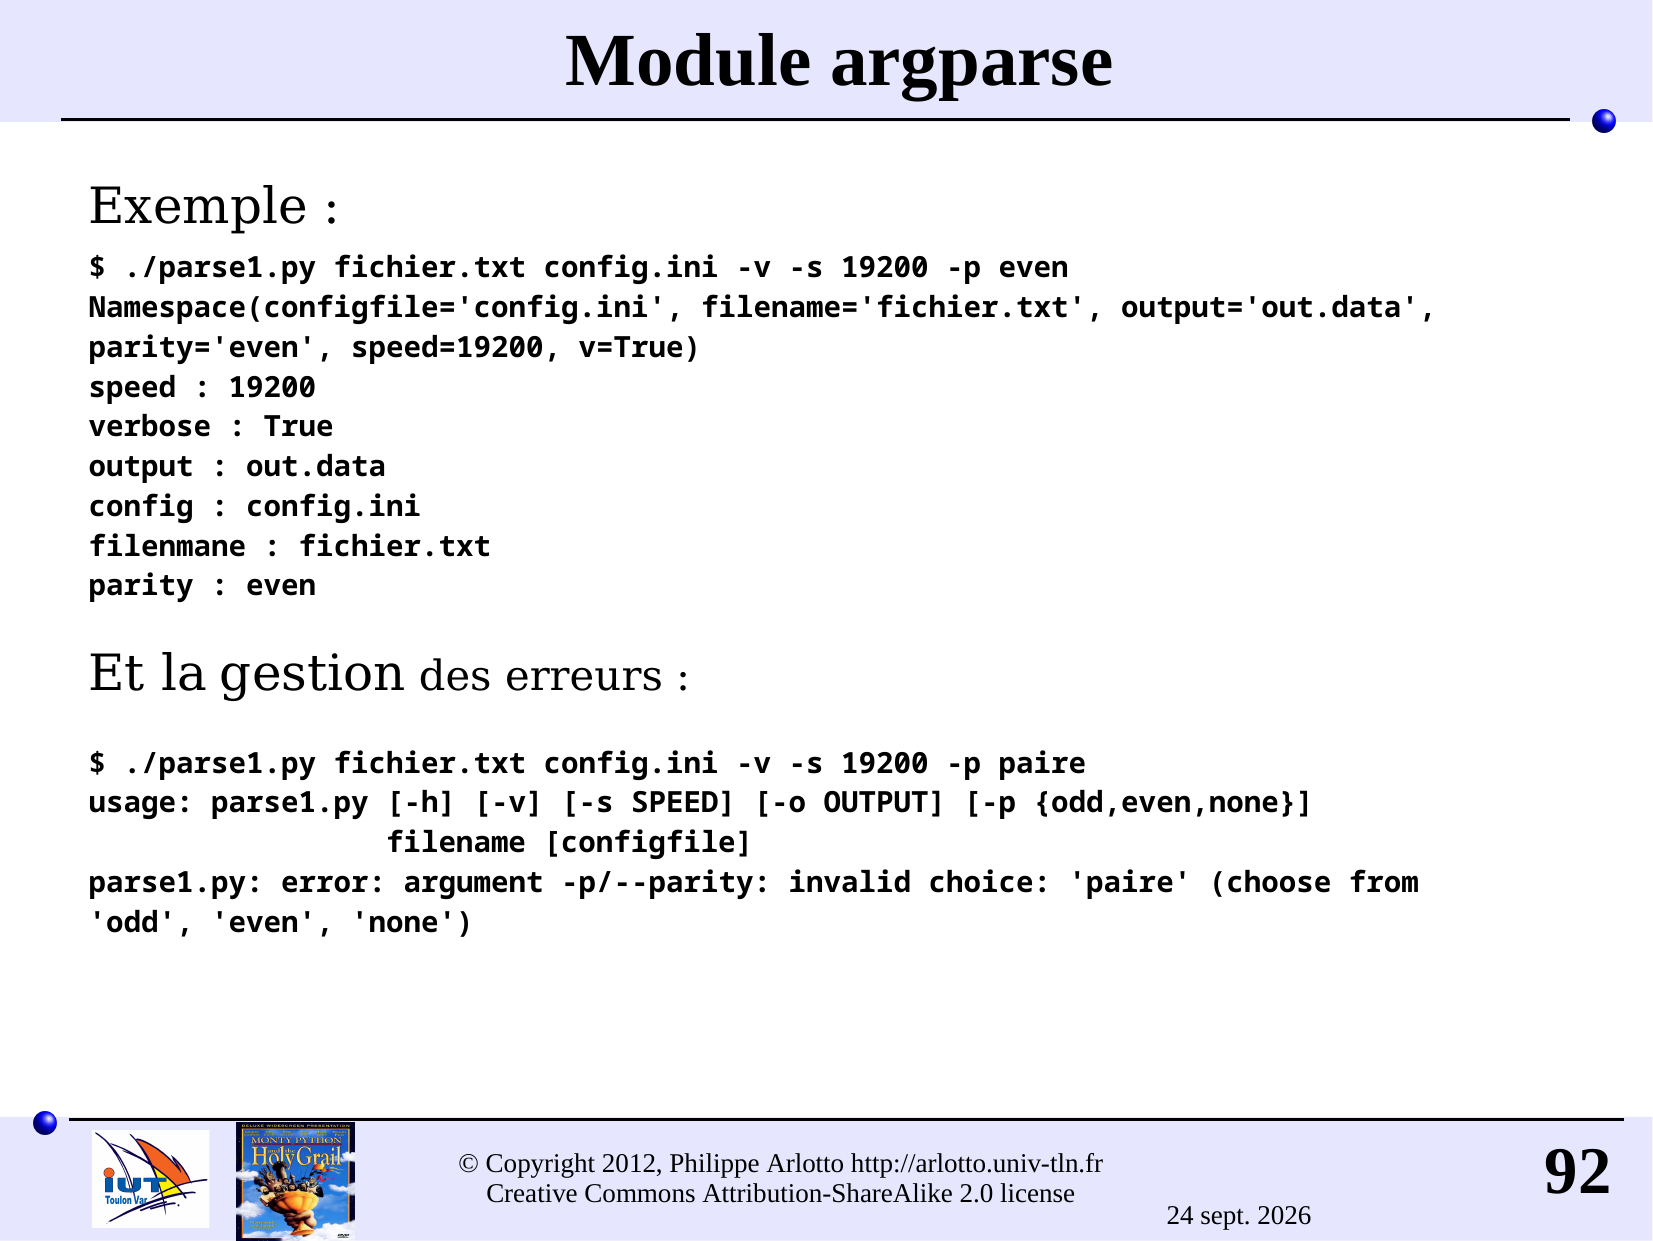

# Module argparse
Exemple :
$ ./parse1.py fichier.txt config.ini -v -s 19200 -p even
Namespace(configfile='config.ini', filename='fichier.txt', output='out.data', parity='even', speed=19200, v=True)
speed : 19200
verbose : True
output : out.data
config : config.ini
filenmane : fichier.txt
parity : even
Et la gestion des erreurs :
$ ./parse1.py fichier.txt config.ini -v -s 19200 -p paire
usage: parse1.py [-h] [-v] [-s SPEED] [-o OUTPUT] [-p {odd,even,none}]
 filename [configfile]
parse1.py: error: argument -p/--parity: invalid choice: 'paire' (choose from 'odd', 'even', 'none')